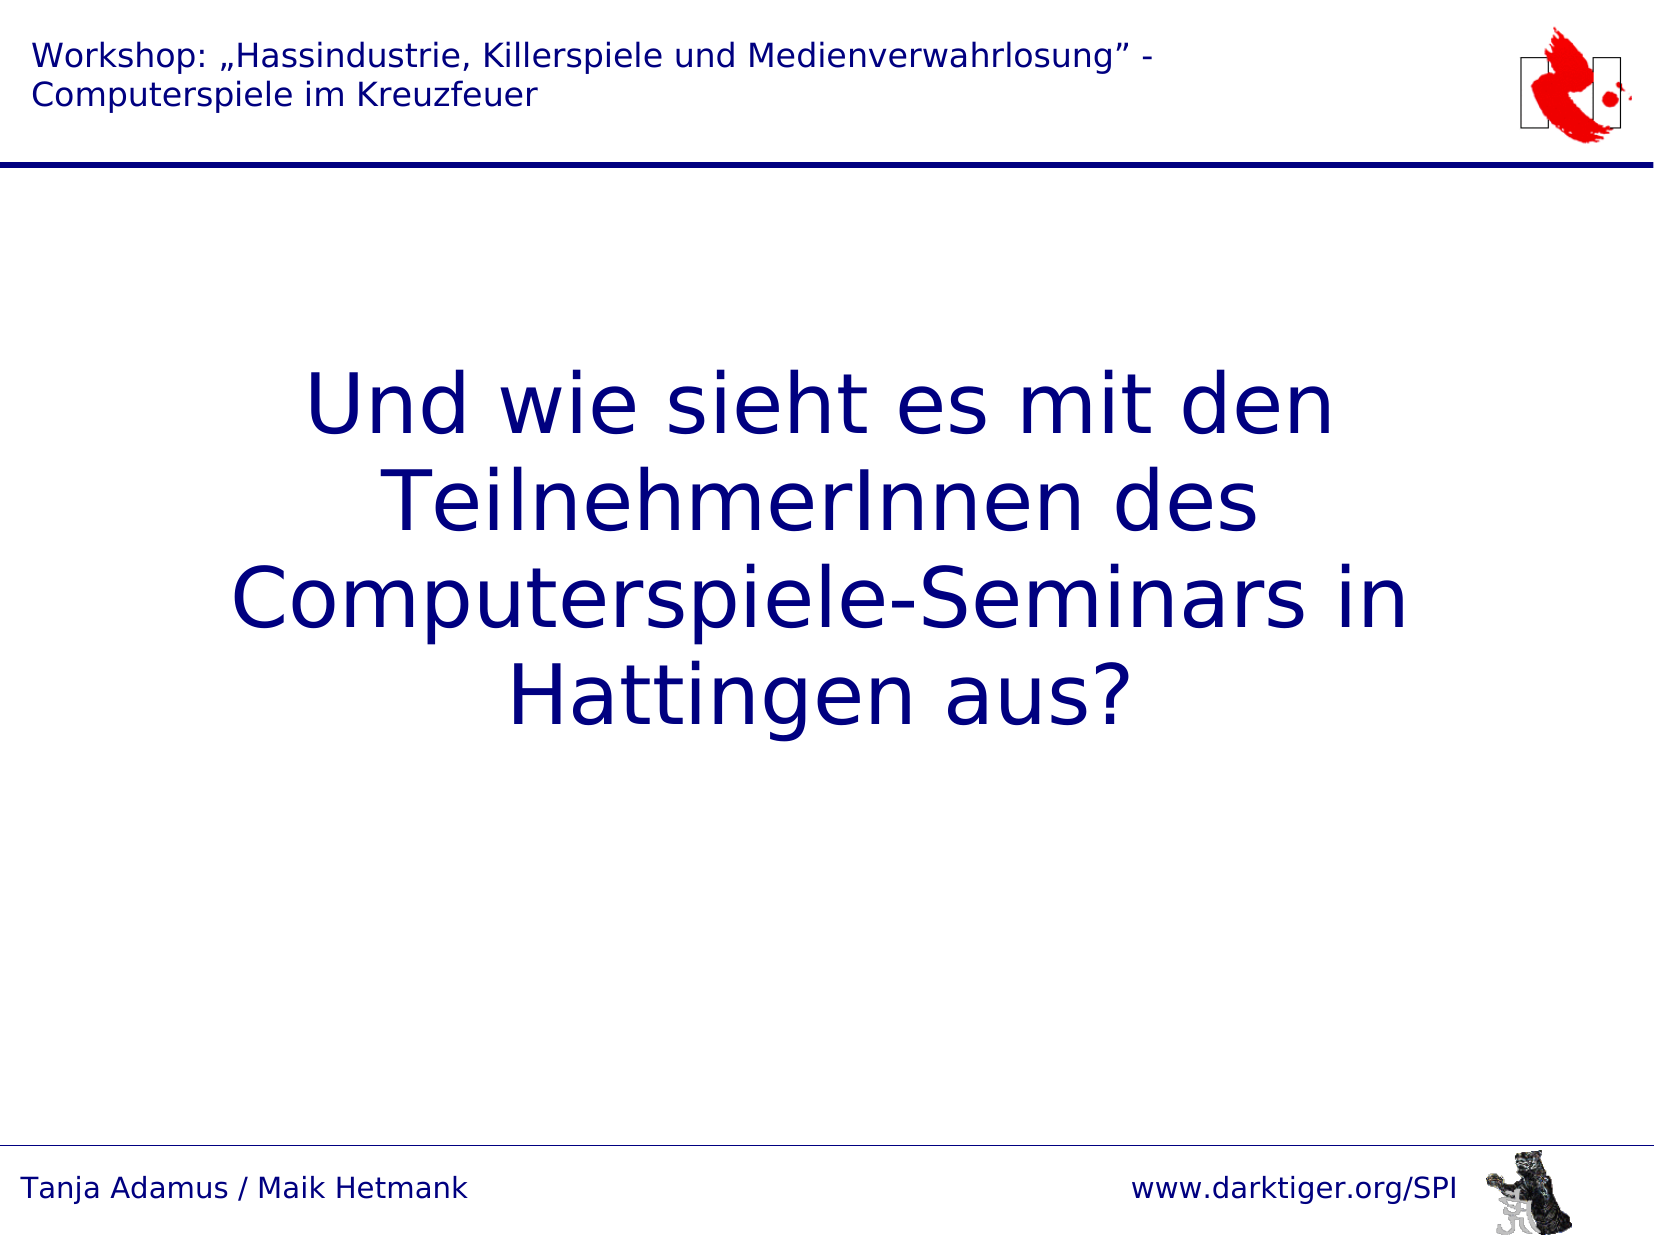

Workshop: „Hassindustrie, Killerspiele und Medienverwahrlosung” - Computerspiele im Kreuzfeuer
Und wie sieht es mit den TeilnehmerInnen des Computerspiele-Seminars in Hattingen aus?